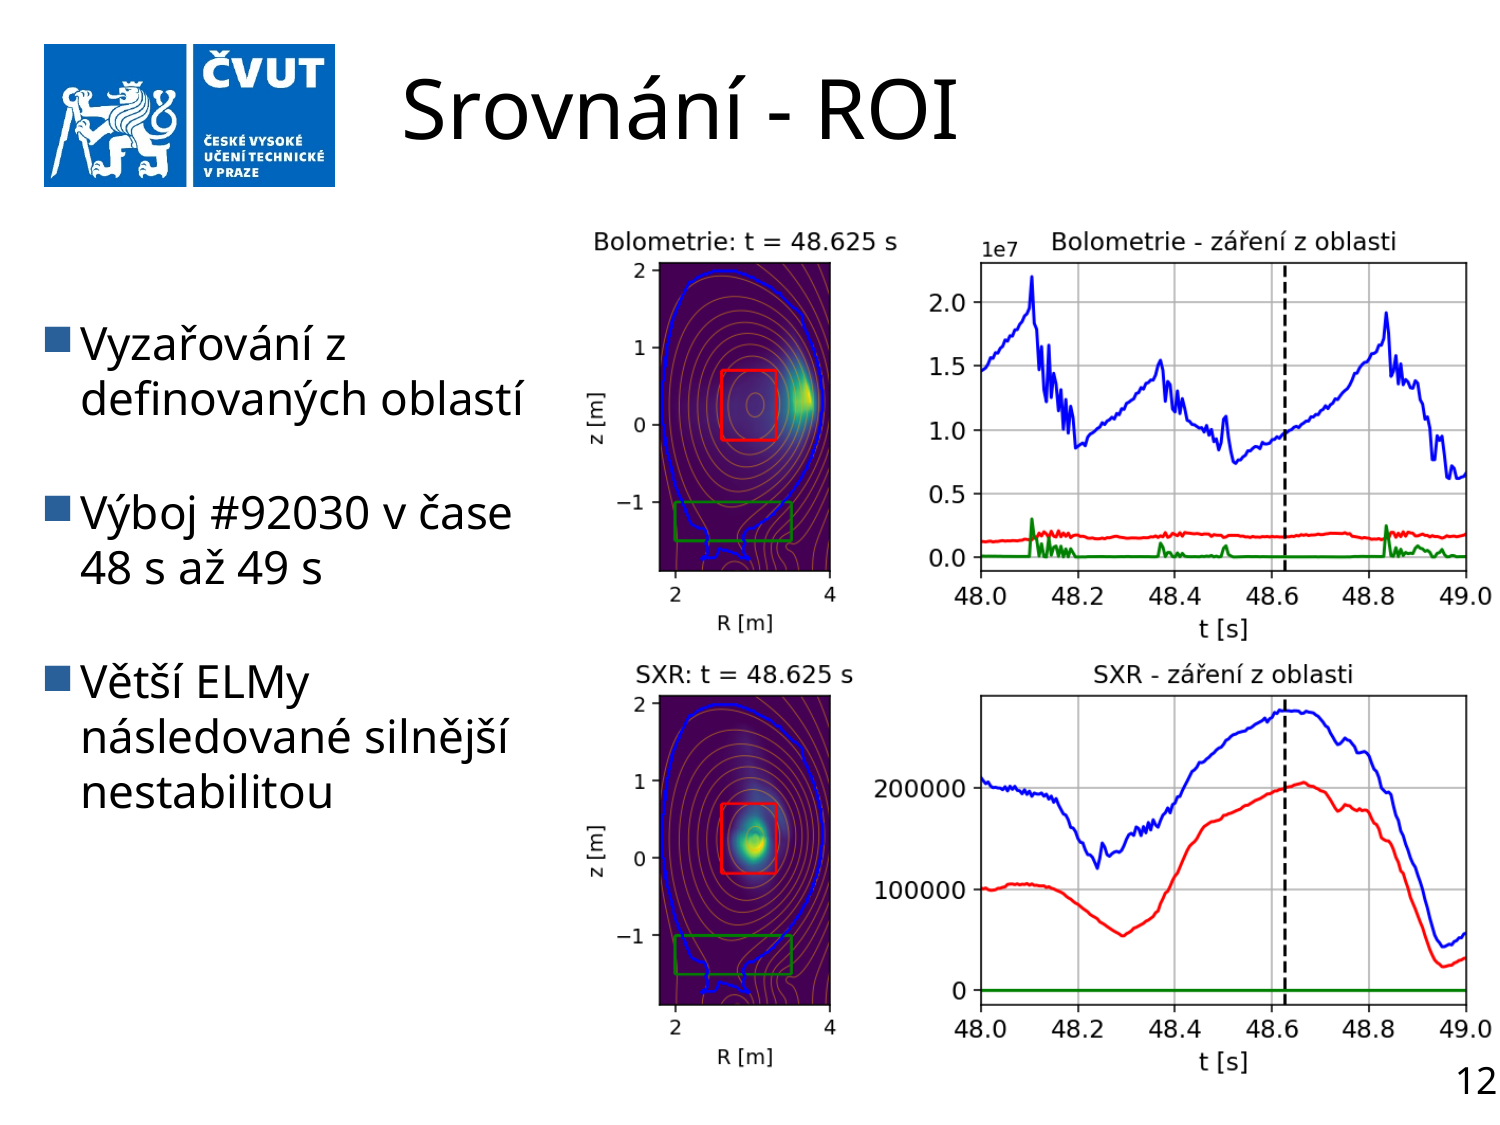

# Srovnání - ROI
Vyzařování z definovaných oblastí
Výboj #92030 v čase 48 s až 49 s
Větší ELMy následované silnější nestabilitou